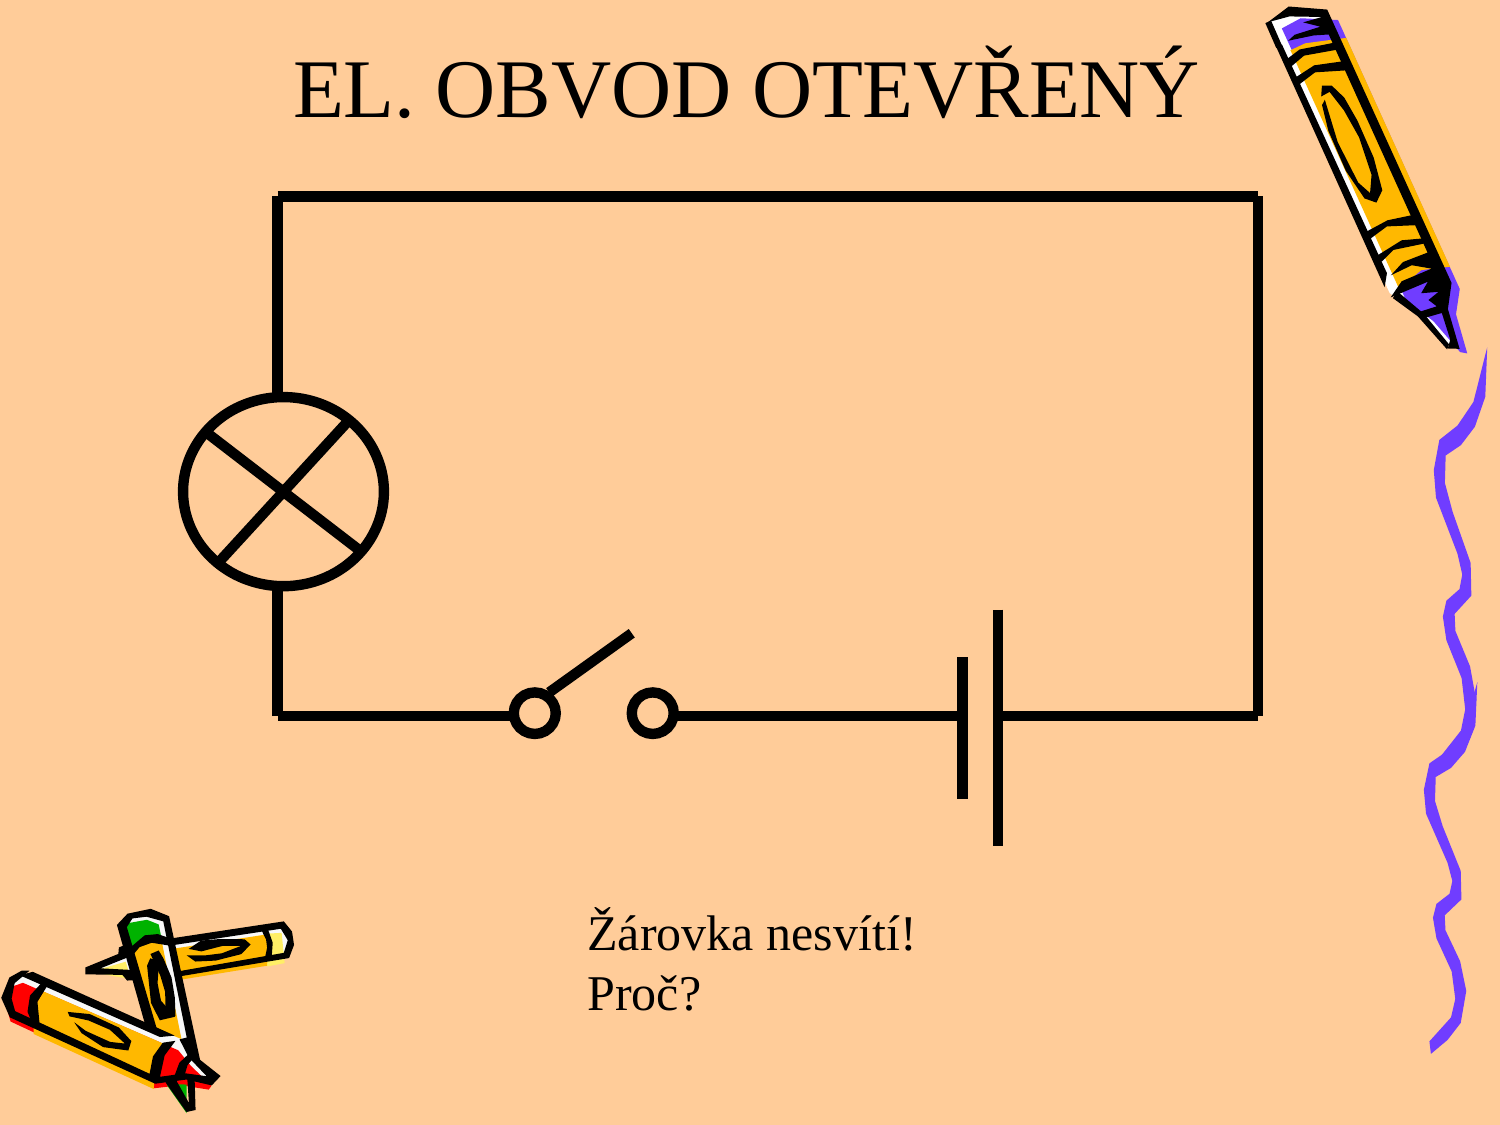

# EL. OBVOD OTEVŘENÝ
Žárovka nesvítí! Proč?